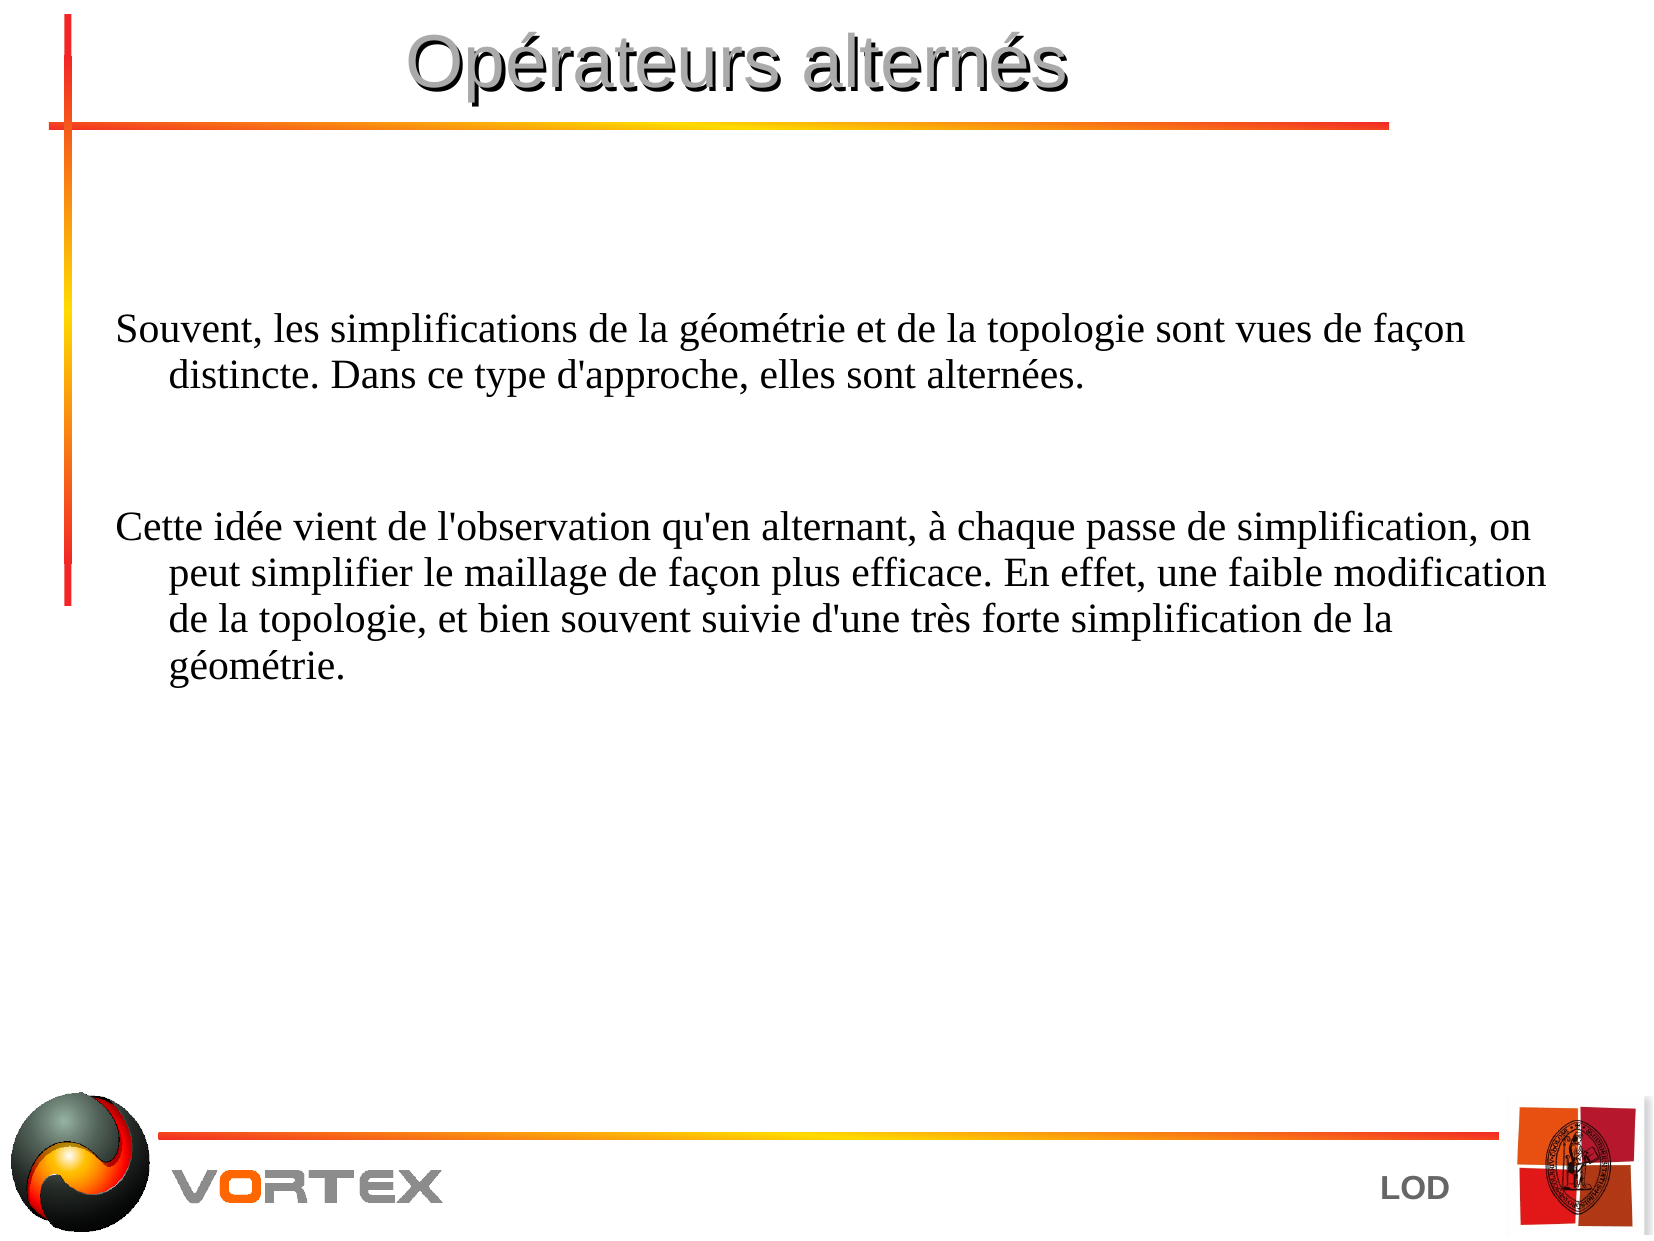

# Opérateurs alternés
Souvent, les simplifications de la géométrie et de la topologie sont vues de façon distincte. Dans ce type d'approche, elles sont alternées.
Cette idée vient de l'observation qu'en alternant, à chaque passe de simplification, on peut simplifier le maillage de façon plus efficace. En effet, une faible modification de la topologie, et bien souvent suivie d'une très forte simplification de la géométrie.